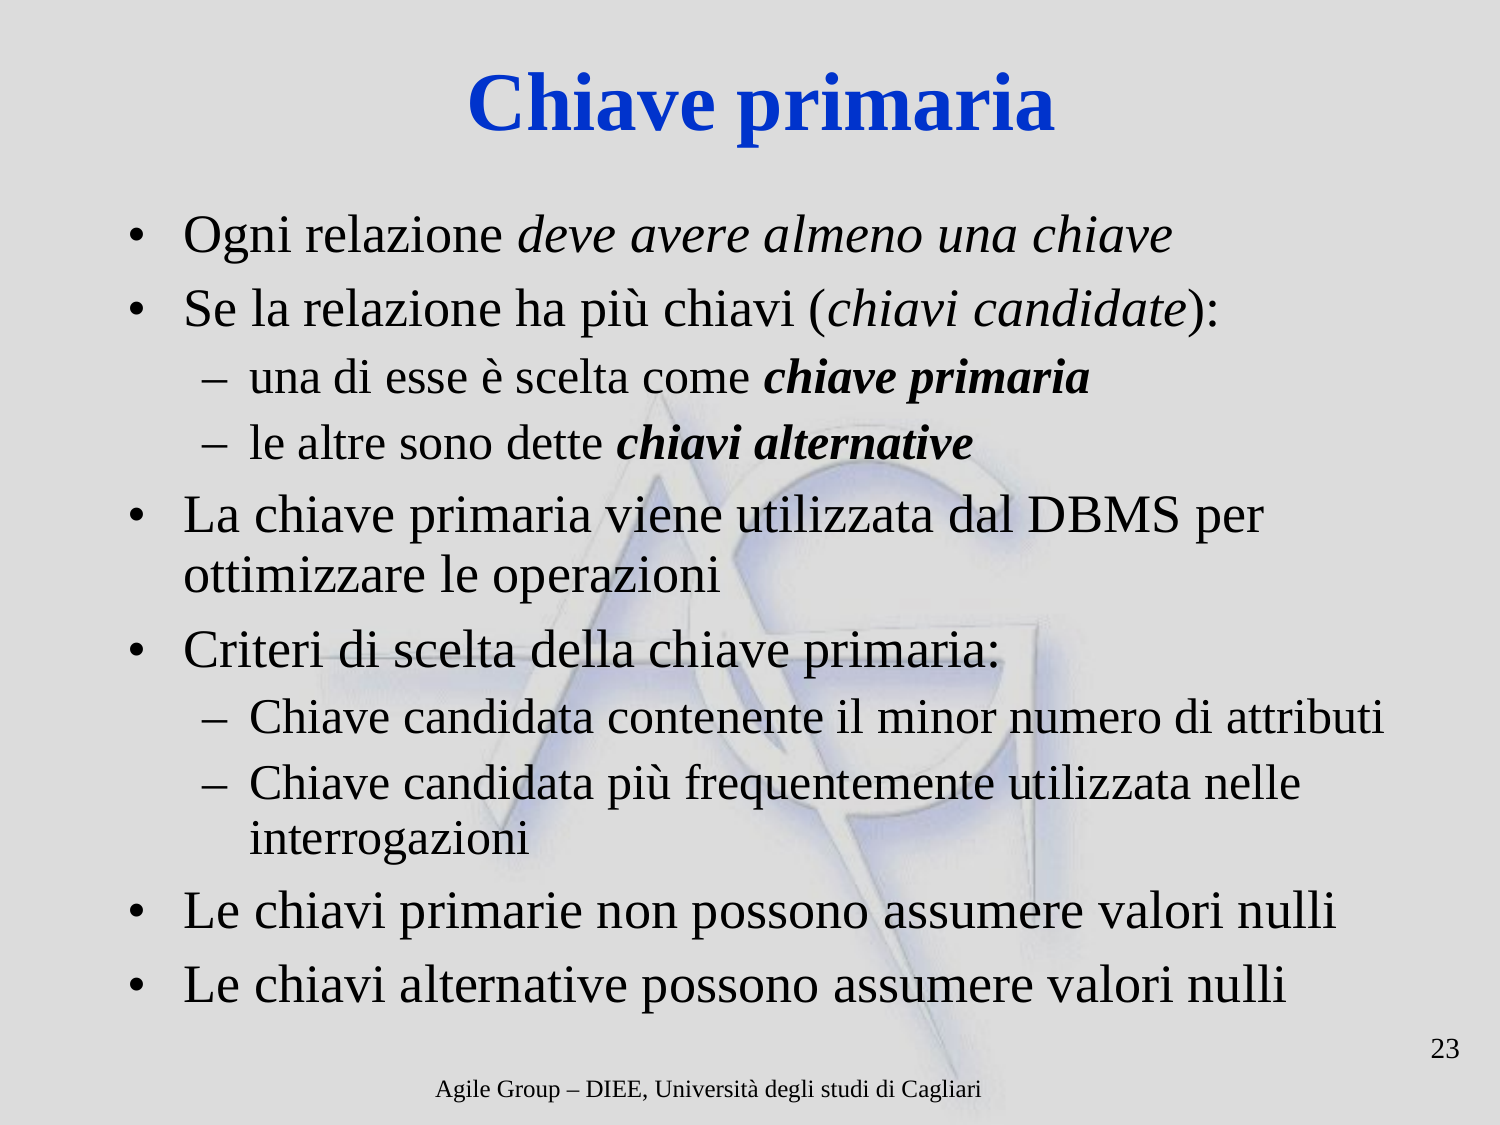

# Chiave primaria
Ogni relazione deve avere almeno una chiave
Se la relazione ha più chiavi (chiavi candidate):
una di esse è scelta come chiave primaria
le altre sono dette chiavi alternative
La chiave primaria viene utilizzata dal DBMS per ottimizzare le operazioni
Criteri di scelta della chiave primaria:
Chiave candidata contenente il minor numero di attributi
Chiave candidata più frequentemente utilizzata nelle interrogazioni
Le chiavi primarie non possono assumere valori nulli
Le chiavi alternative possono assumere valori nulli
23